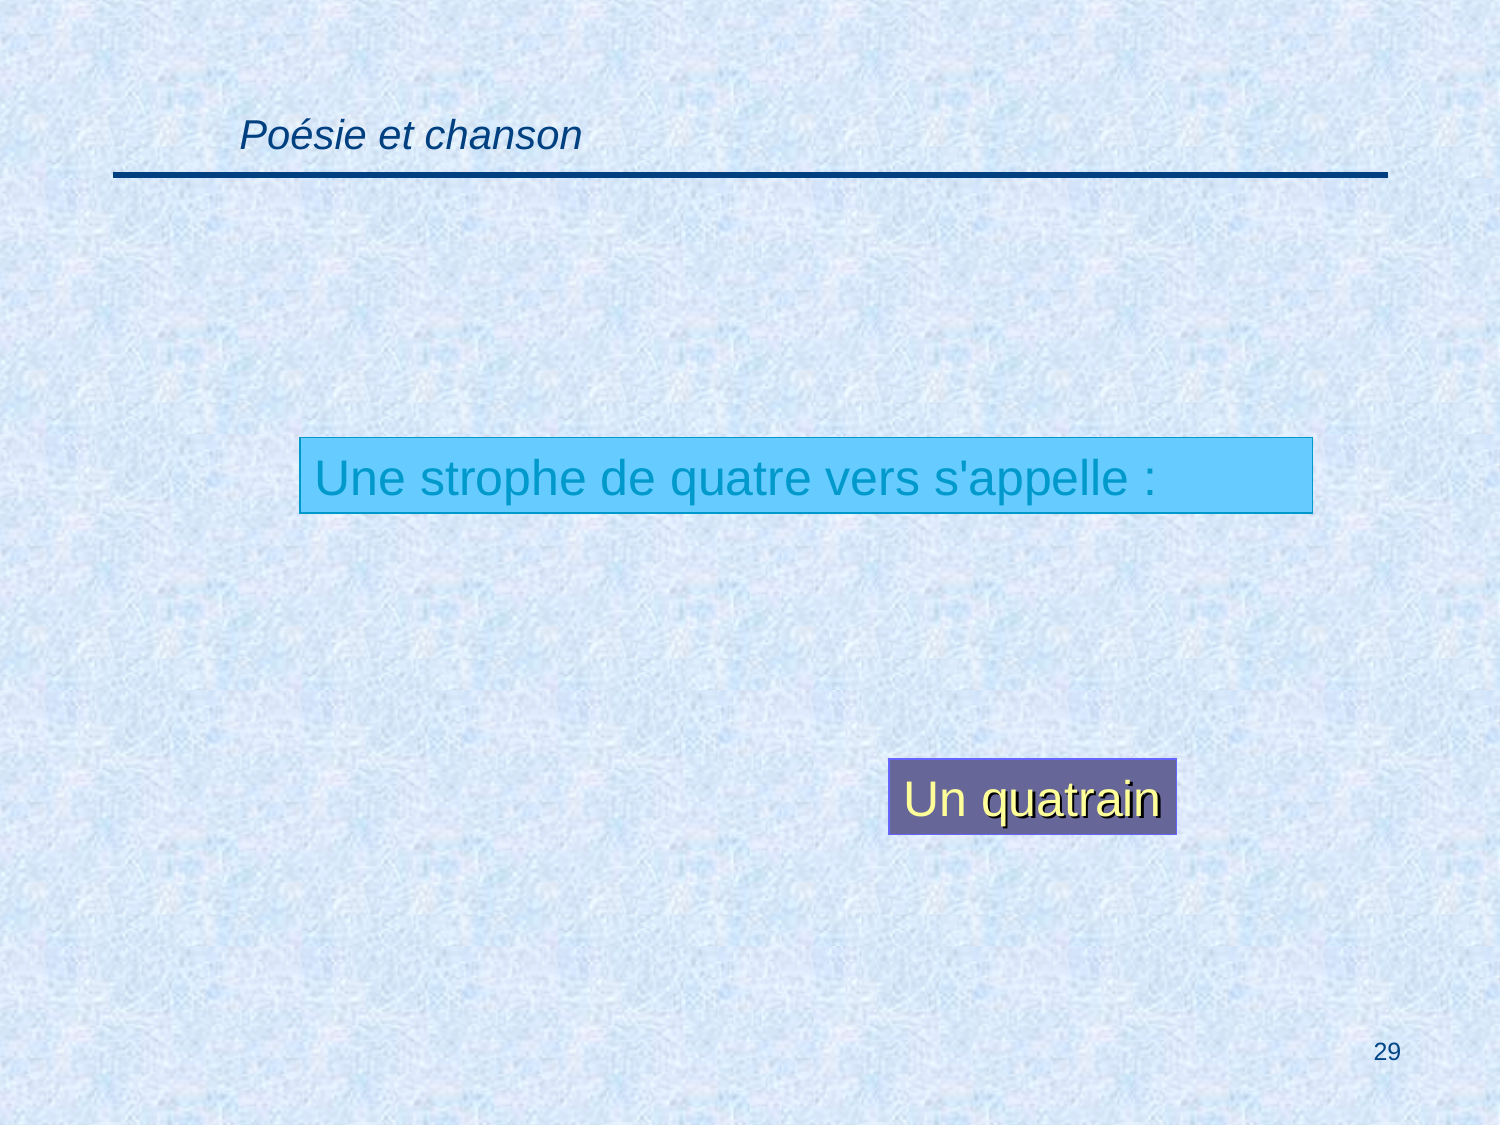

Poésie et chanson
Une strophe de quatre vers s'appelle :
Un quatrain
29